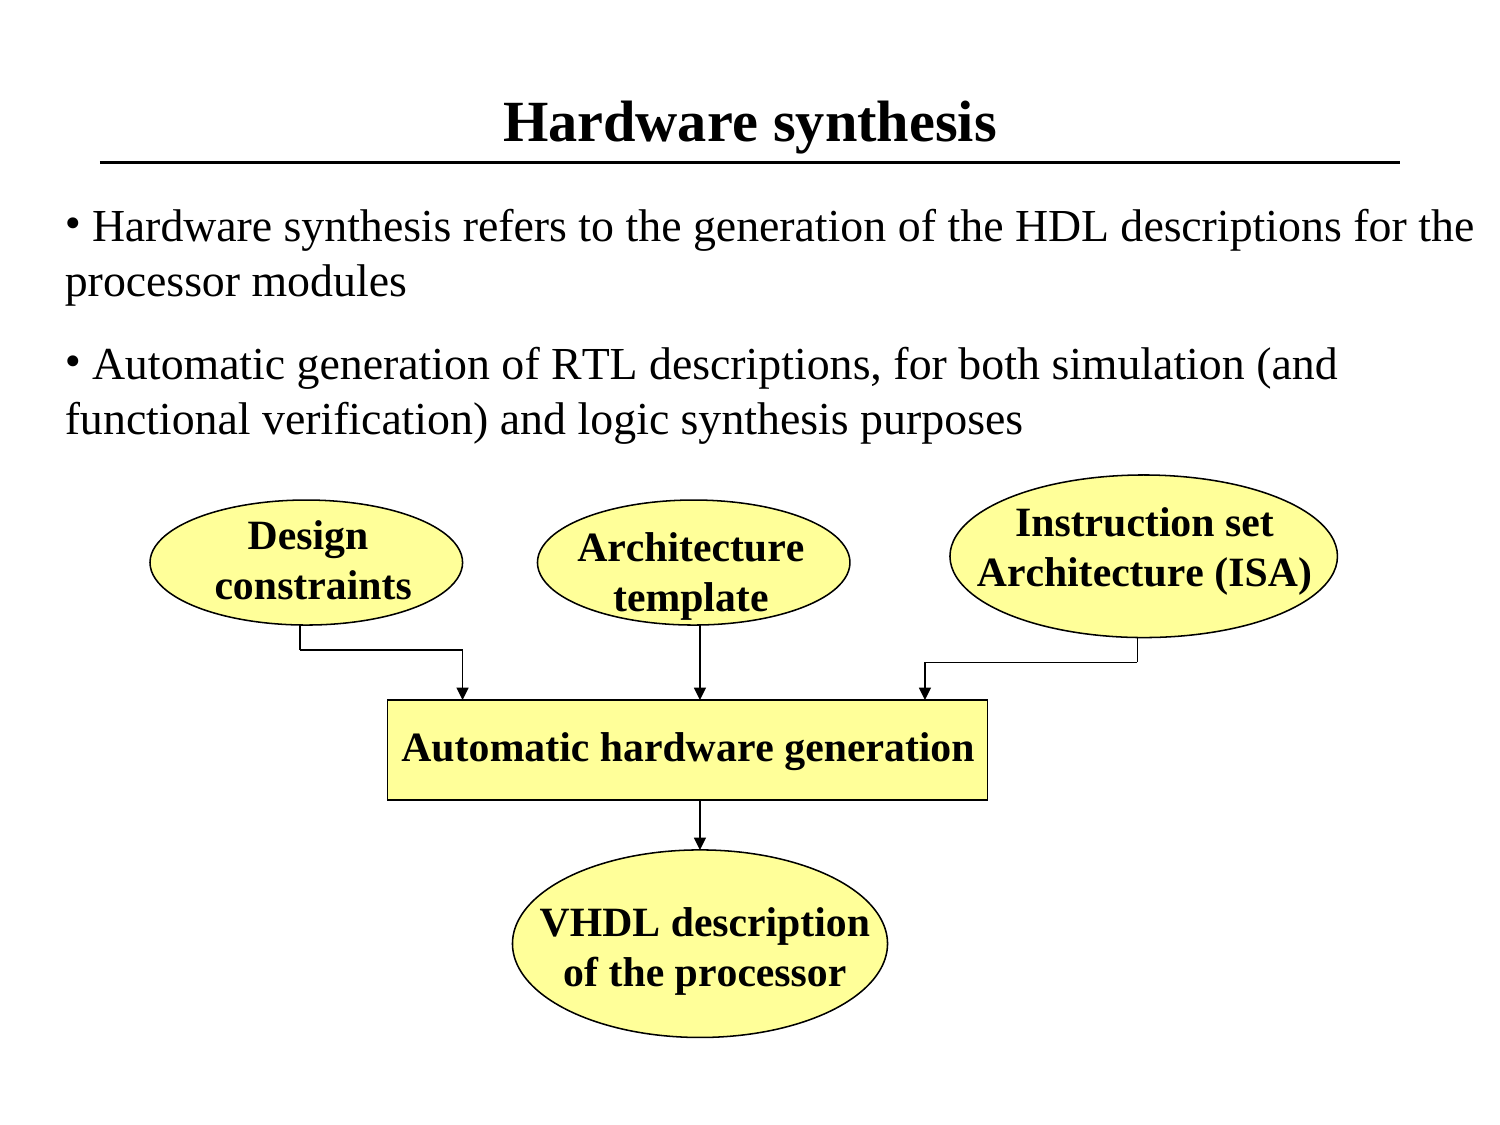

Hardware synthesis
 Hardware synthesis refers to the generation of the HDL descriptions for the processor modules
 Automatic generation of RTL descriptions, for both simulation (and functional verification) and logic synthesis purposes
Instruction set
Architecture (ISA)
Design
constraints
Architecture
template
Automatic hardware generation
VHDL description
of the processor